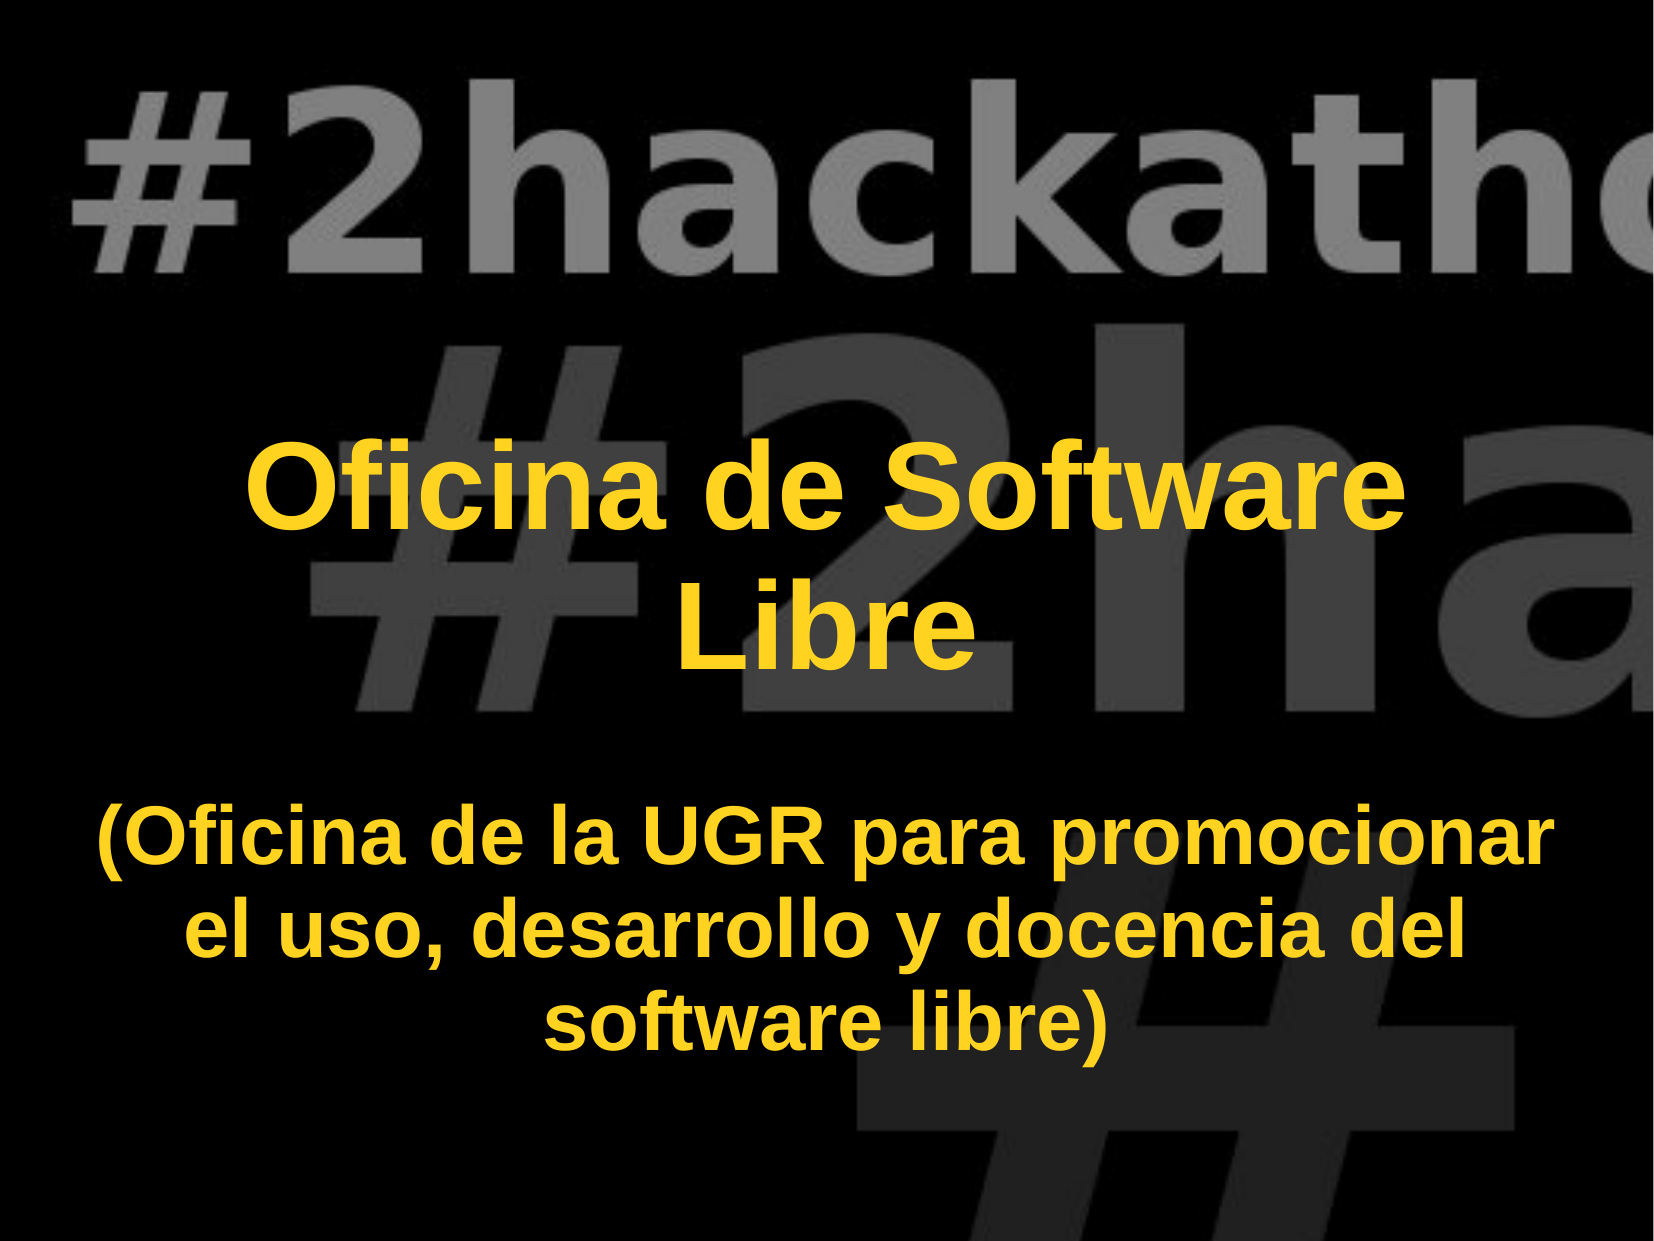

# Oficina de Software Libre
(Oficina de la UGR para promocionar el uso, desarrollo y docencia del software libre)